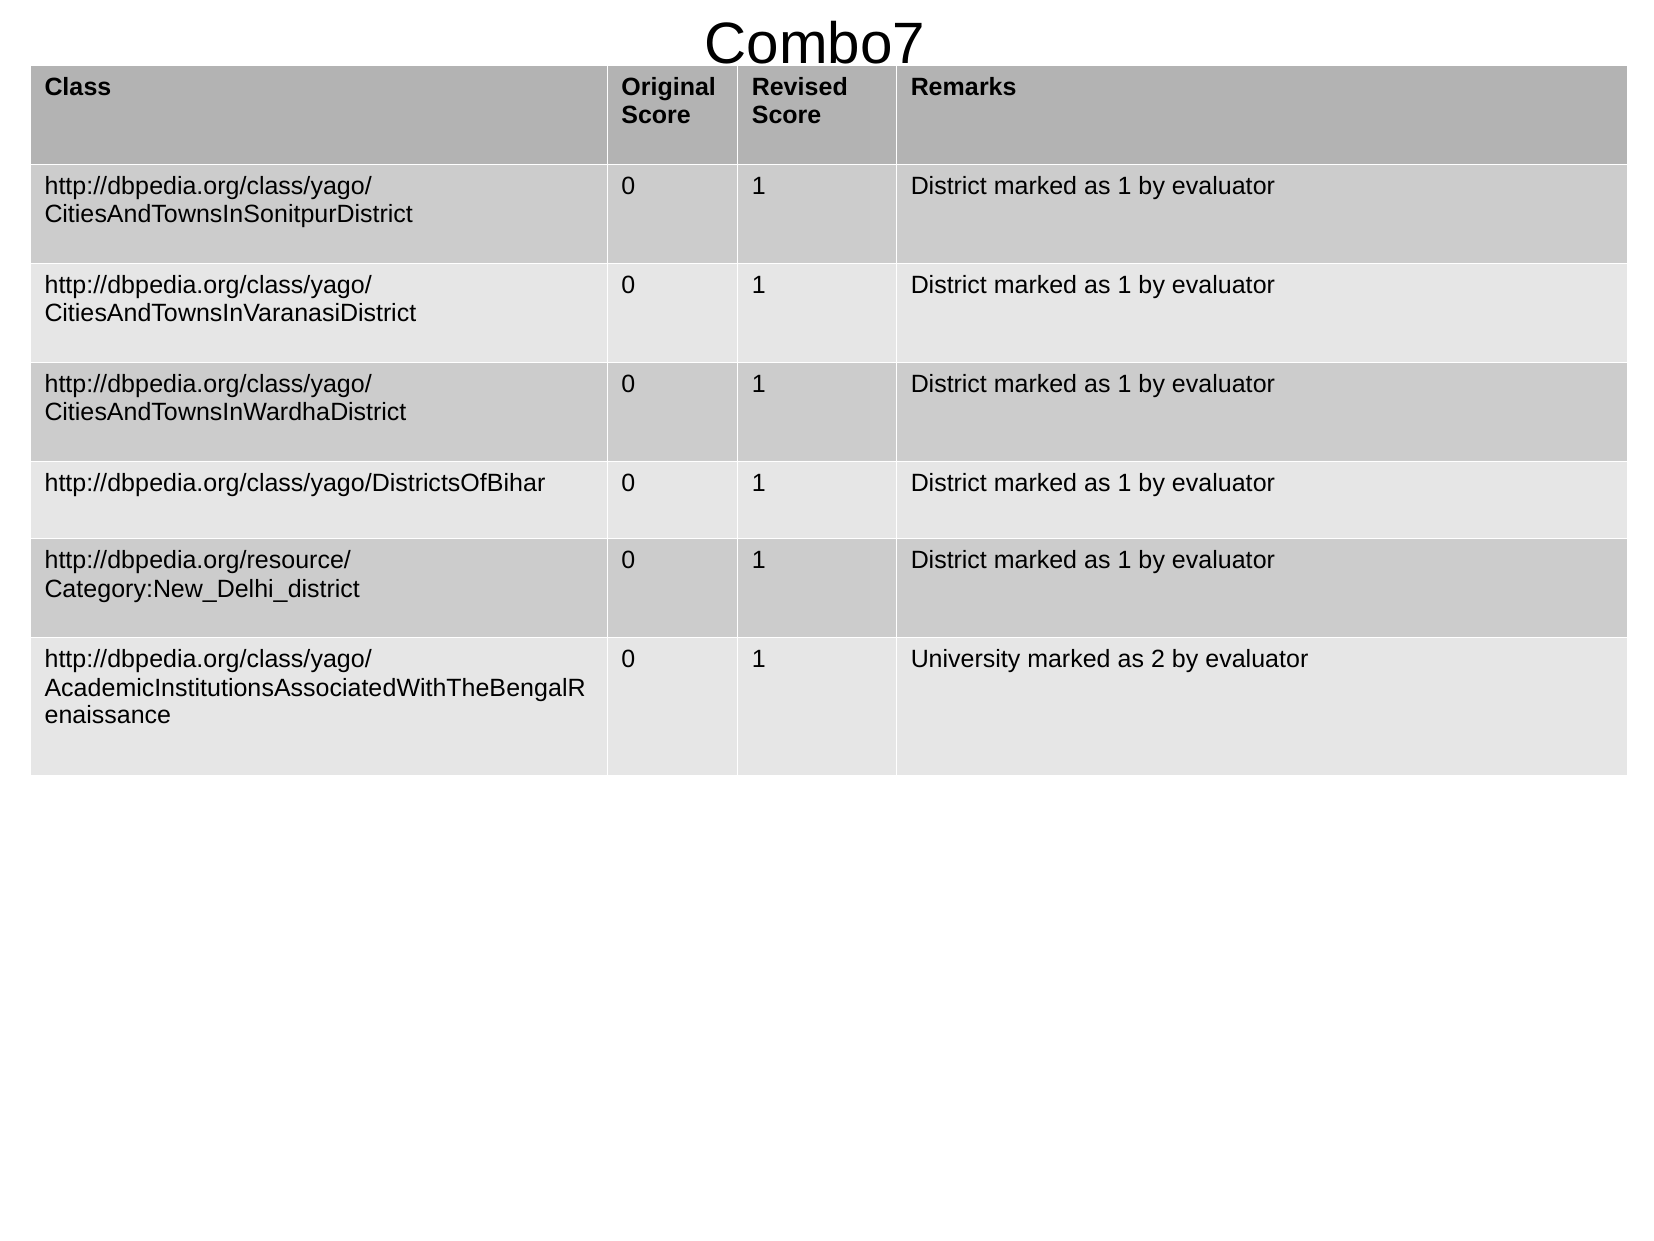

# Combo7
| Class | Original Score | Revised Score | Remarks |
| --- | --- | --- | --- |
| http://dbpedia.org/class/yago/CitiesAndTownsInSonitpurDistrict | 0 | 1 | District marked as 1 by evaluator |
| http://dbpedia.org/class/yago/CitiesAndTownsInVaranasiDistrict | 0 | 1 | District marked as 1 by evaluator |
| http://dbpedia.org/class/yago/CitiesAndTownsInWardhaDistrict | 0 | 1 | District marked as 1 by evaluator |
| http://dbpedia.org/class/yago/DistrictsOfBihar | 0 | 1 | District marked as 1 by evaluator |
| http://dbpedia.org/resource/Category:New\_Delhi\_district | 0 | 1 | District marked as 1 by evaluator |
| http://dbpedia.org/class/yago/AcademicInstitutionsAssociatedWithTheBengalRenaissance | 0 | 1 | University marked as 2 by evaluator |